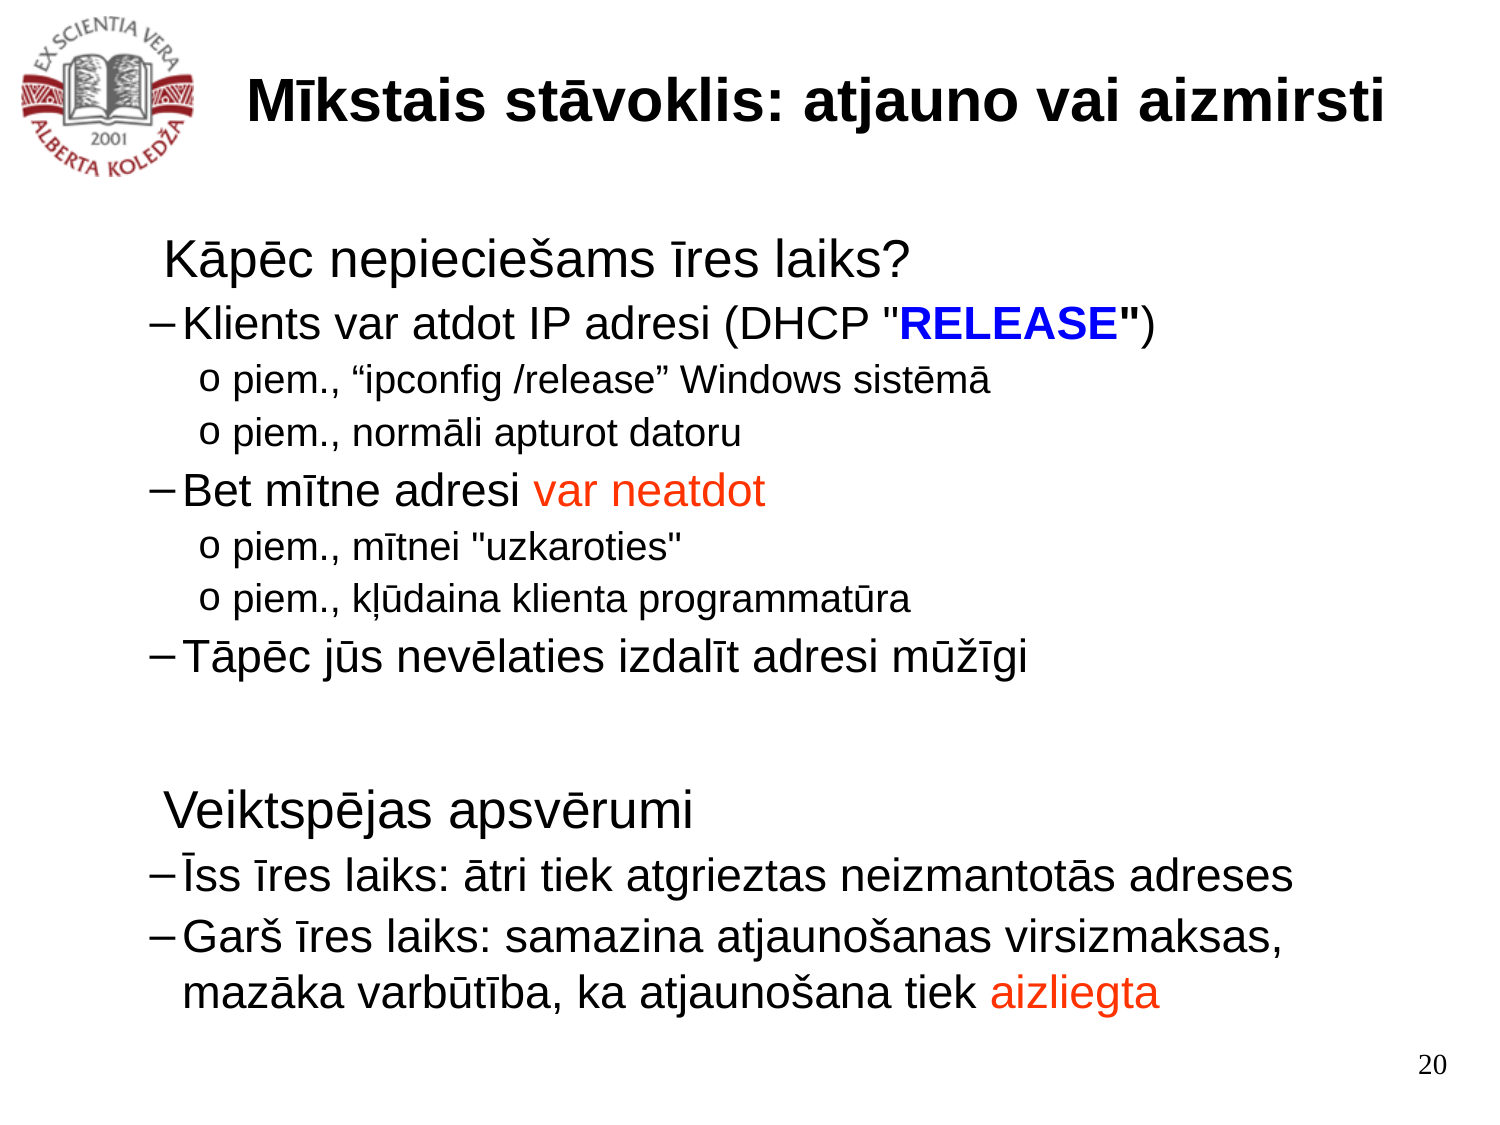

# Mīkstais stāvoklis: atjauno vai aizmirsti
Kāpēc nepieciešams īres laiks?
Klients var atdot IP adresi (DHCP "RELEASE")
piem., “ipconfig /release” Windows sistēmā
piem., normāli apturot datoru
Bet mītne adresi var neatdot
piem., mītnei "uzkaroties"
piem., kļūdaina klienta programmatūra
Tāpēc jūs nevēlaties izdalīt adresi mūžīgi
Veiktspējas apsvērumi
Īss īres laiks: ātri tiek atgrieztas neizmantotās adreses
Garš īres laiks: samazina atjaunošanas virsizmaksas, mazāka varbūtība, ka atjaunošana tiek aizliegta